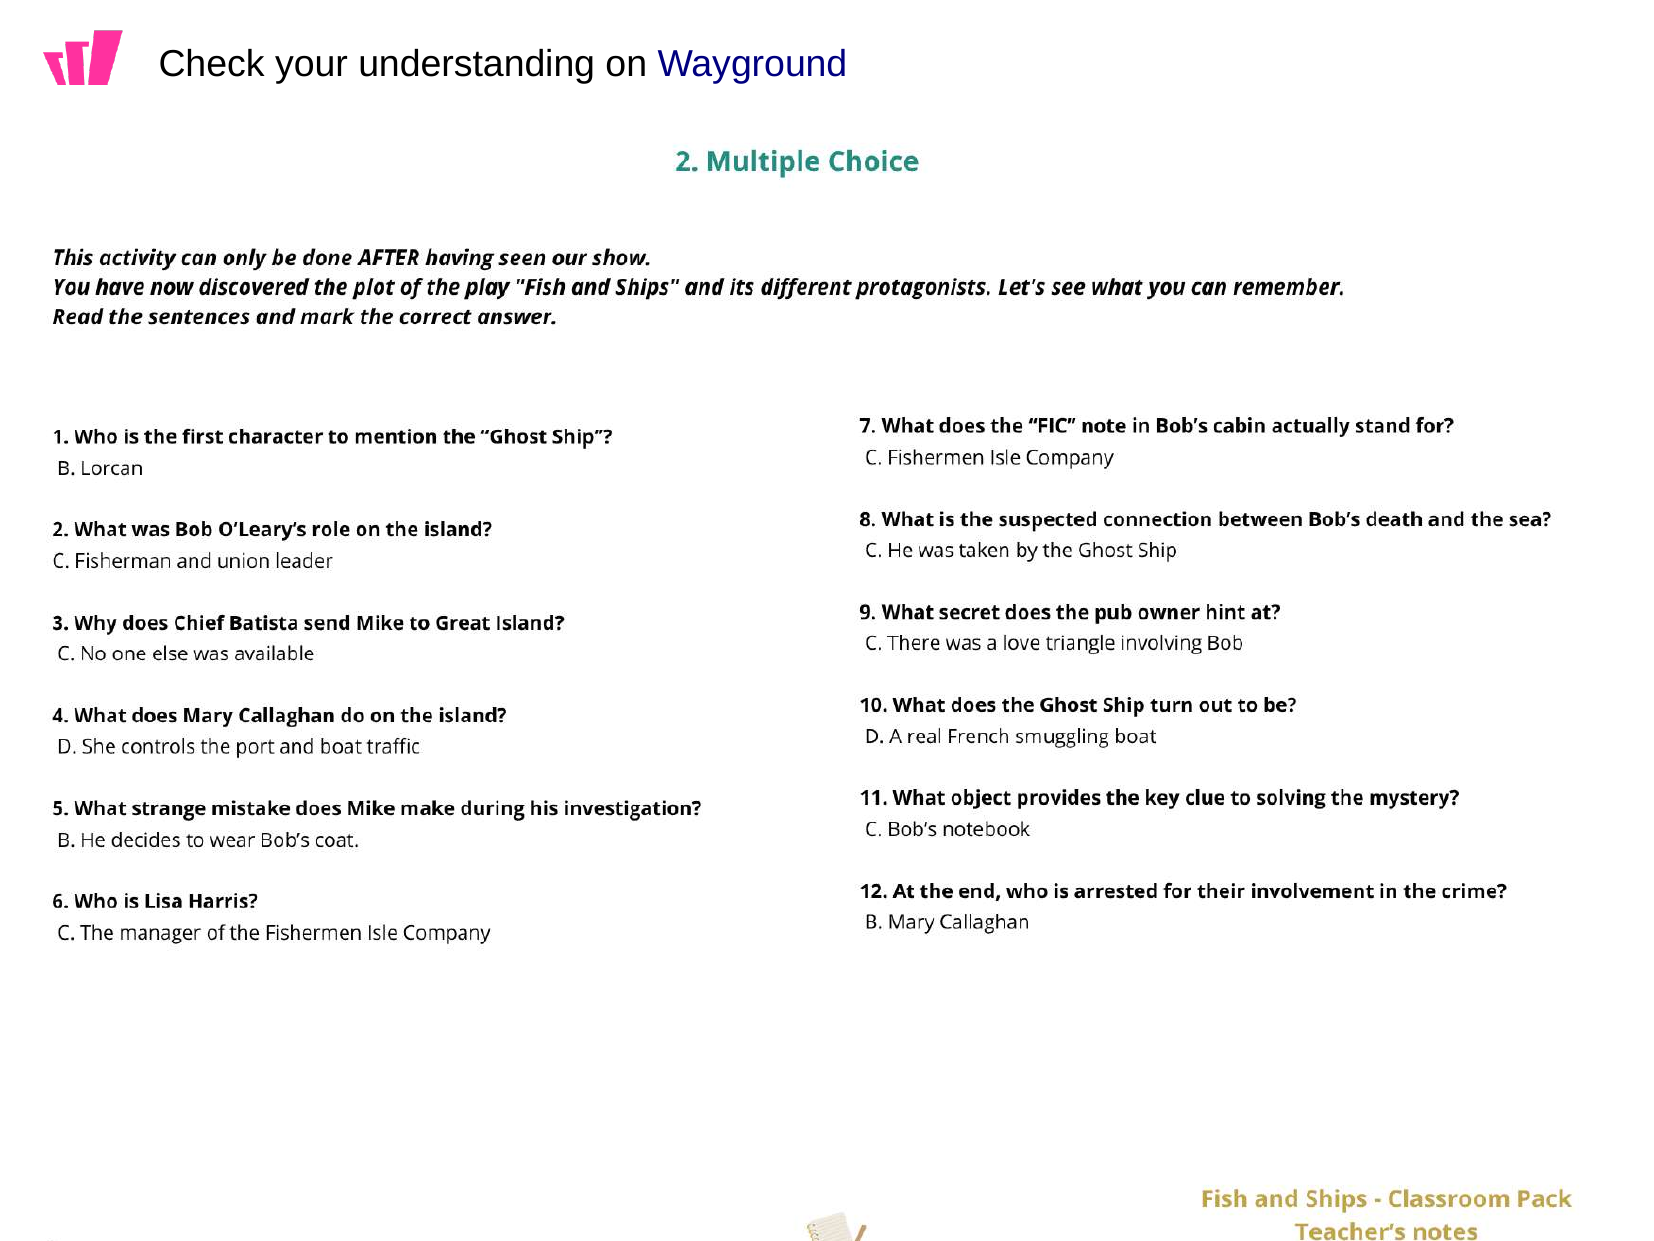

Correction
Check your understanding on Wayground
https://wayground.com/admin/quiz/69a9931b438c0232ae50a4c4